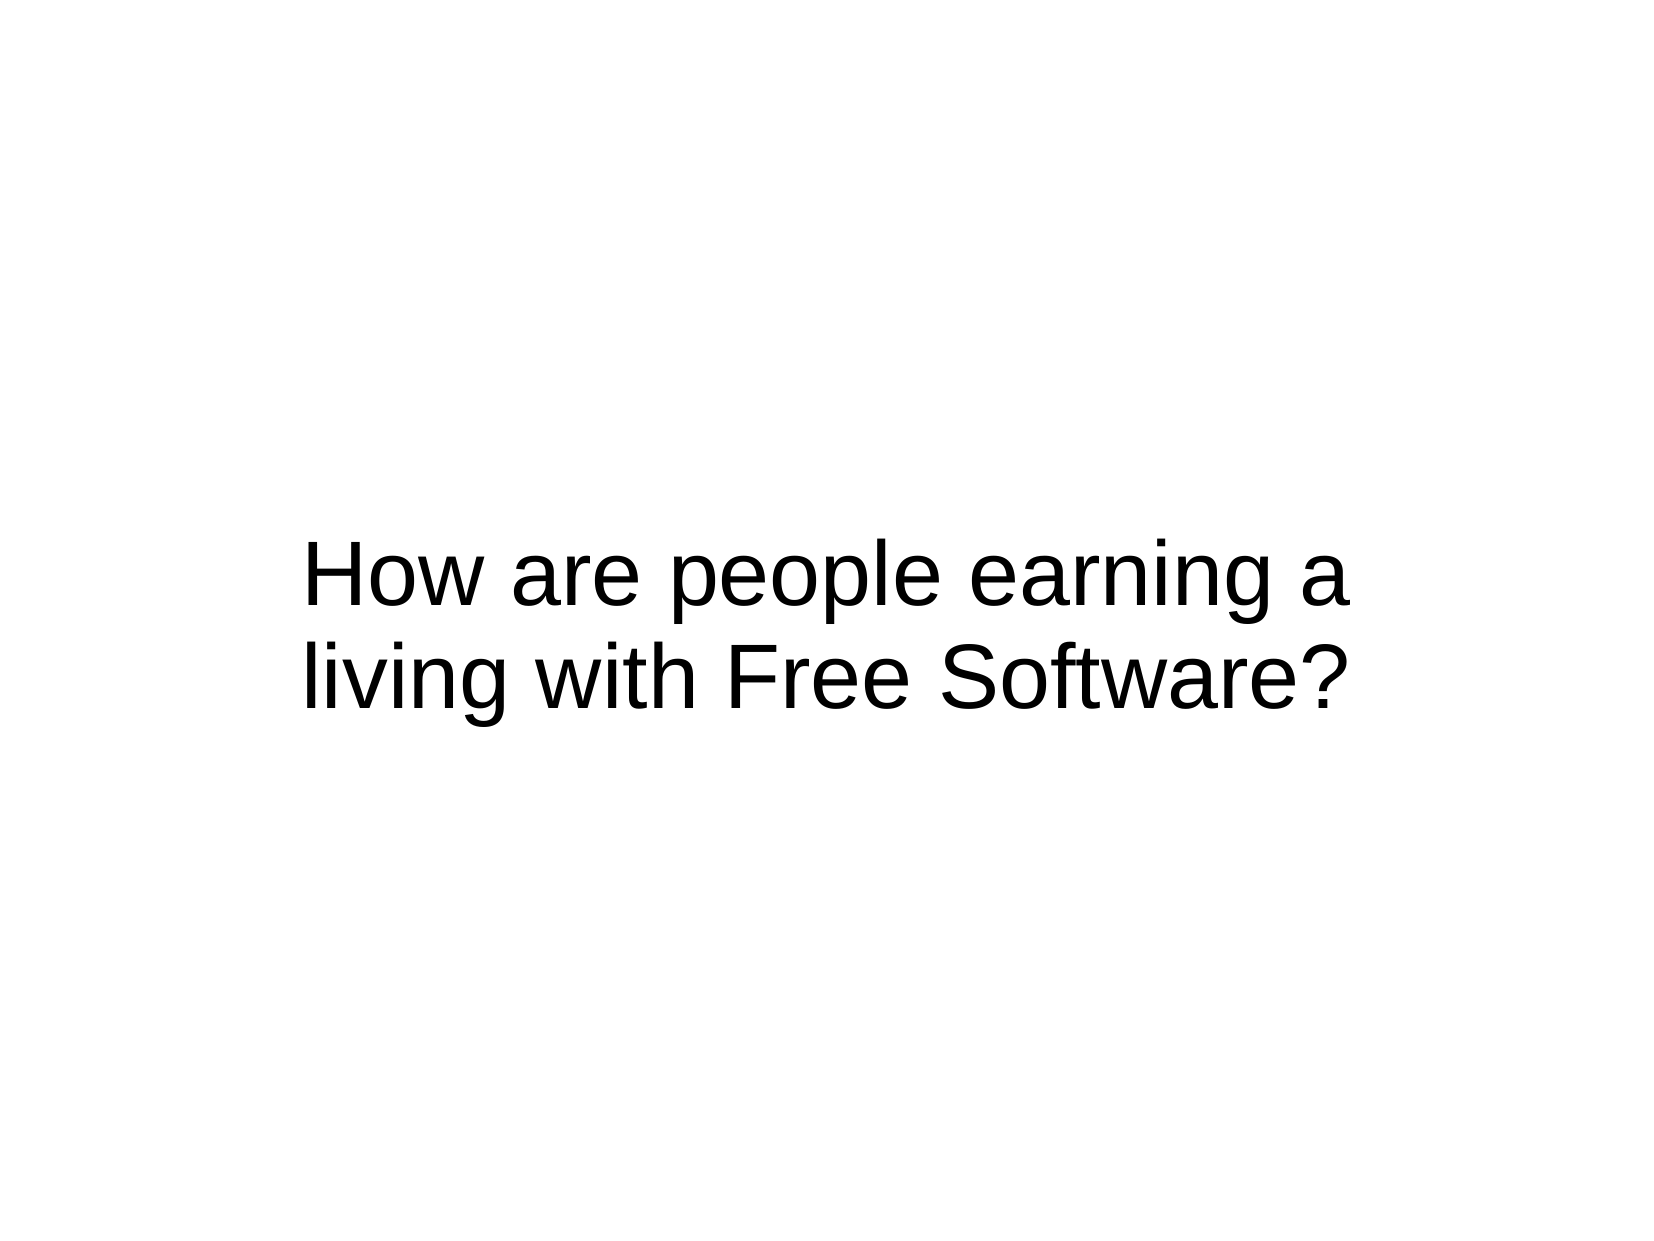

# How are people earning a living with Free Software?